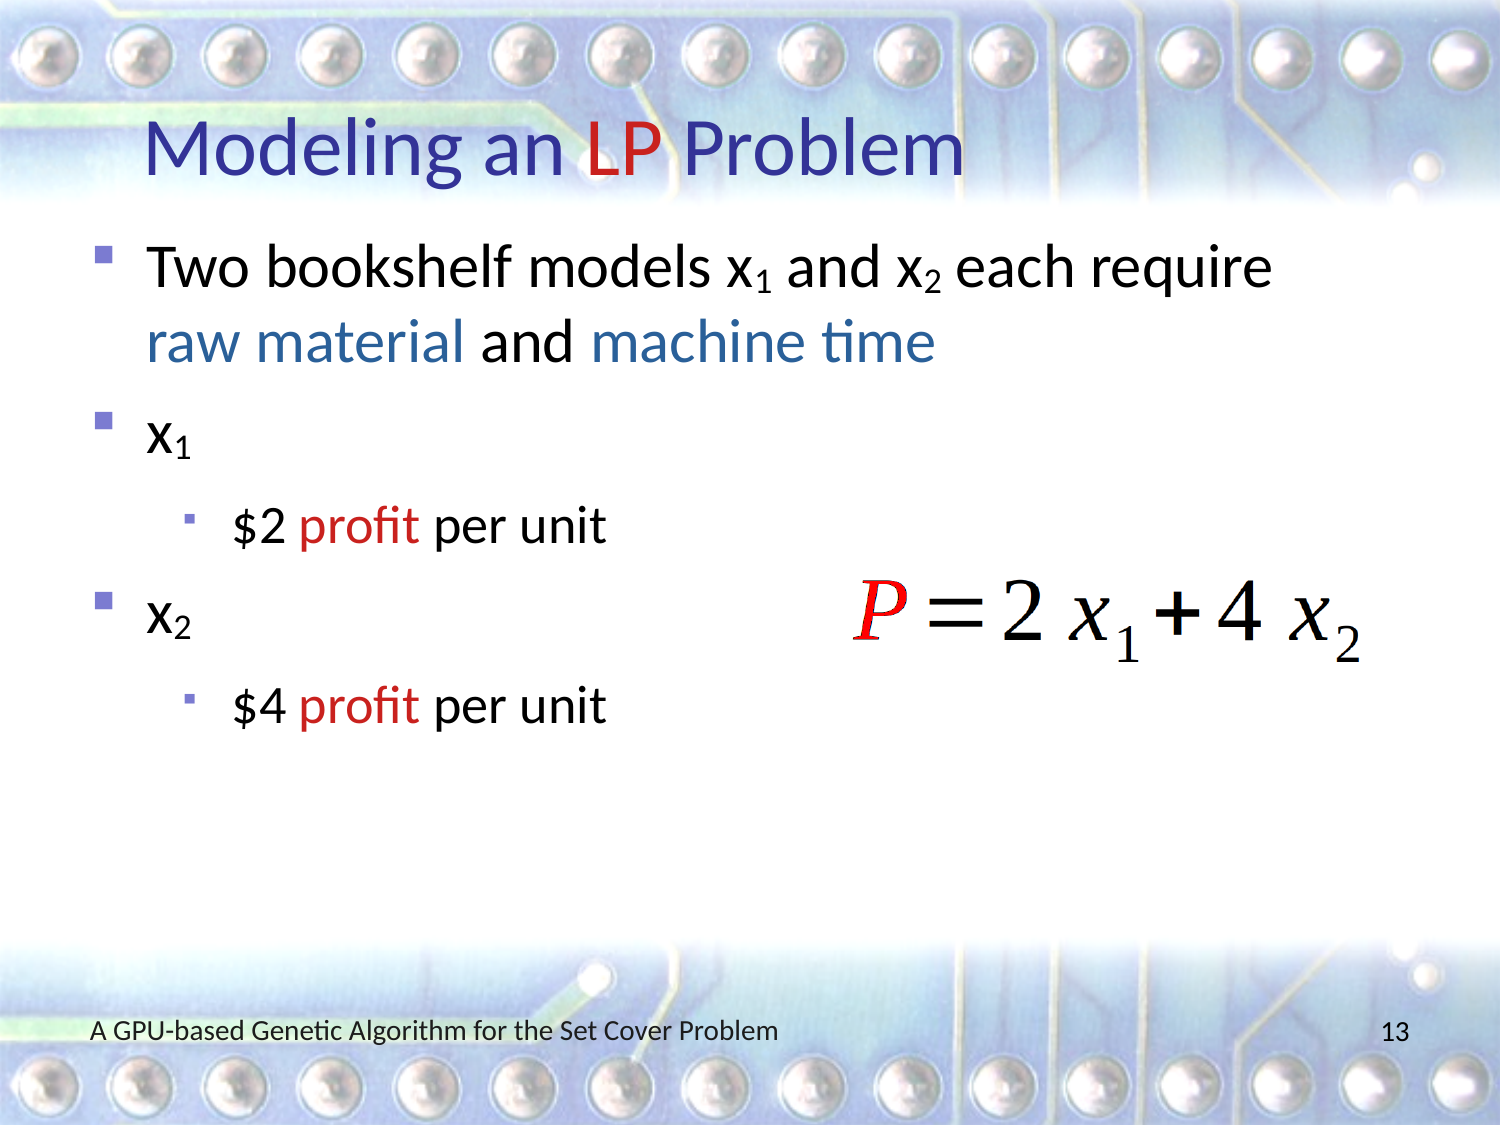

# Modeling an LP Problem
Two bookshelf models x1 and x2 each require
raw material and machine time
x1
$2 profit per unit
x2
$4 profit per unit
A GPU-based Genetic Algorithm for the Set Cover Problem
13